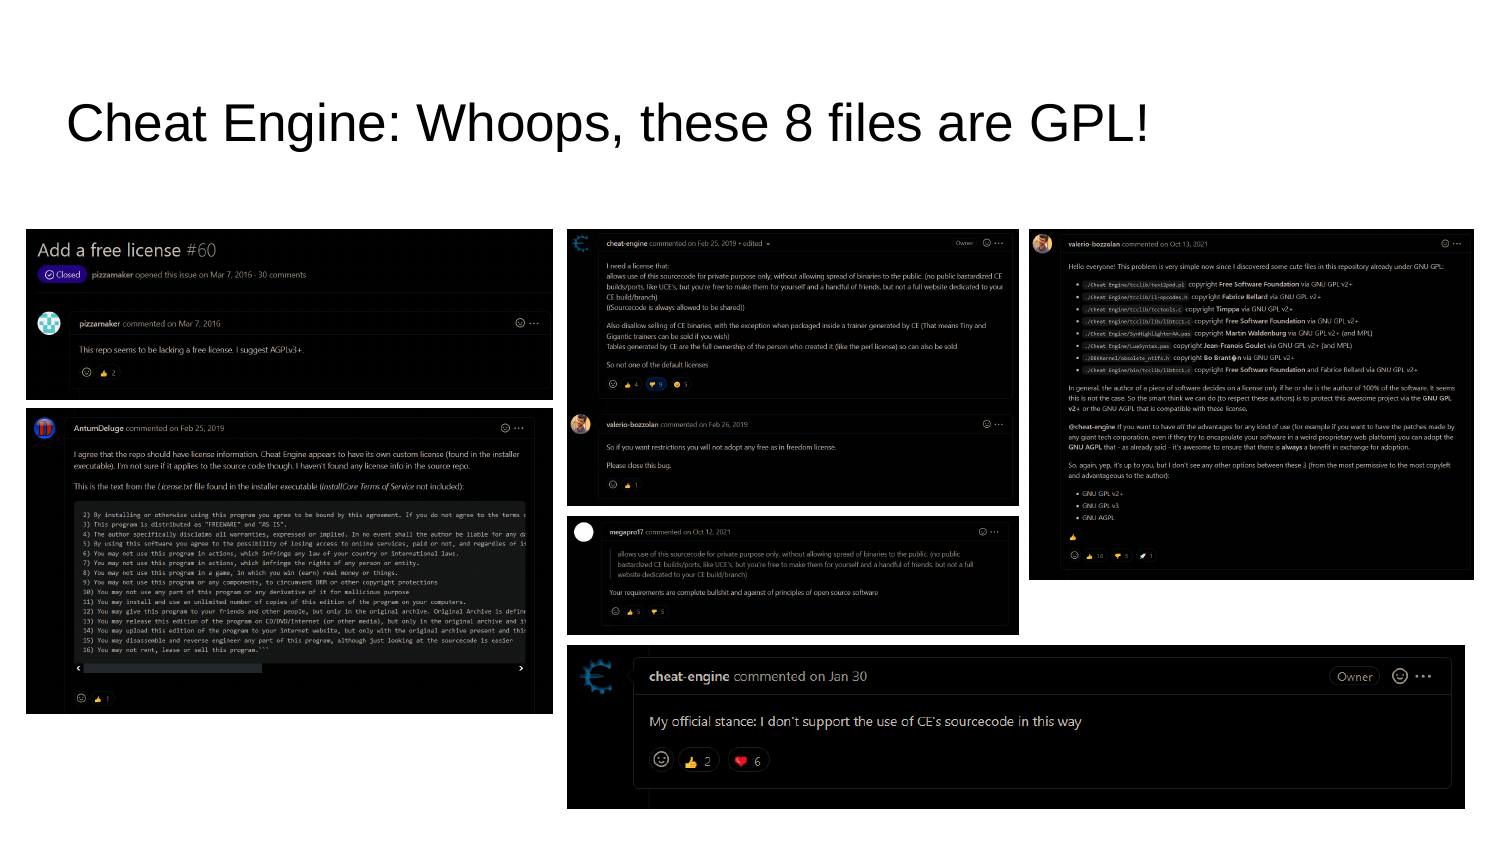

# Cheat Engine: Whoops, these 8 files are GPL!